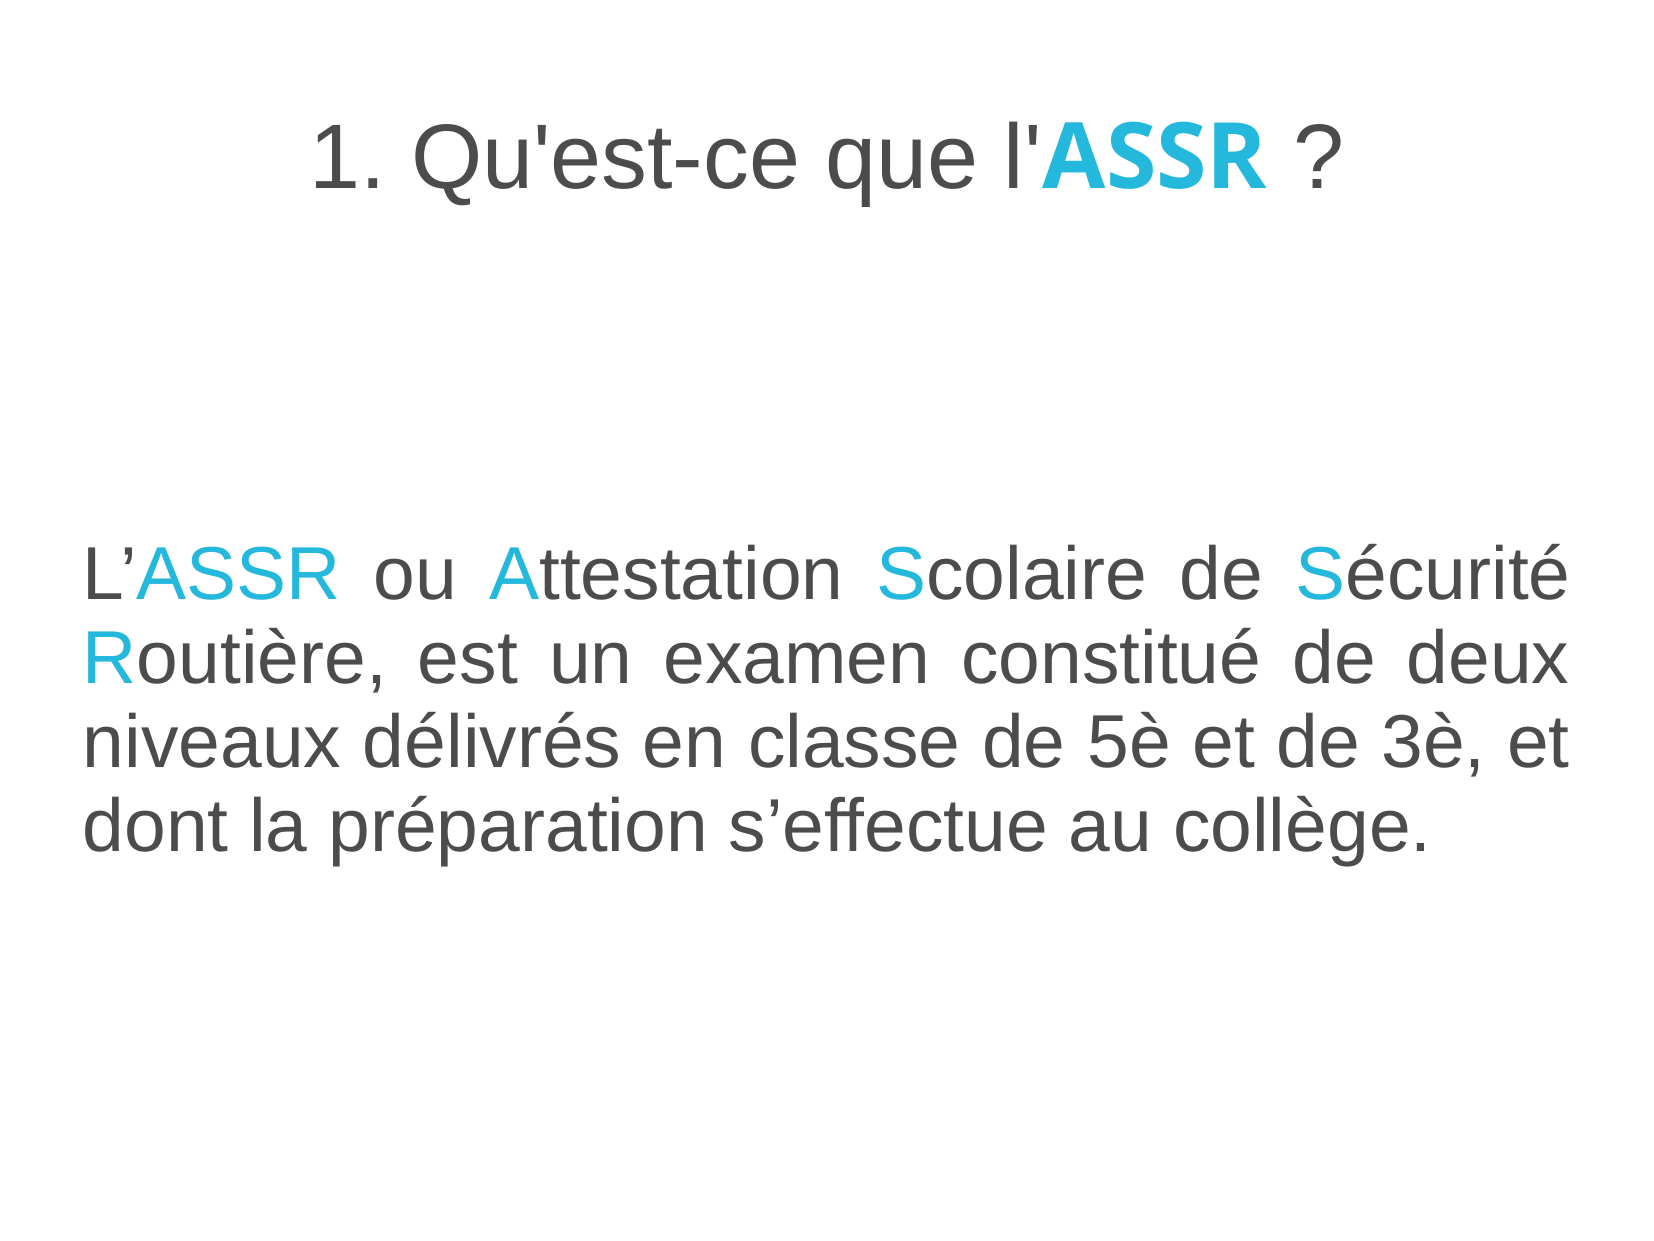

# 1. Qu'est-ce que l'ASSR ?
L’ASSR ou Attestation Scolaire de Sécurité Routière, est un examen constitué de deux niveaux délivrés en classe de 5è et de 3è, et dont la préparation s’effectue au collège.